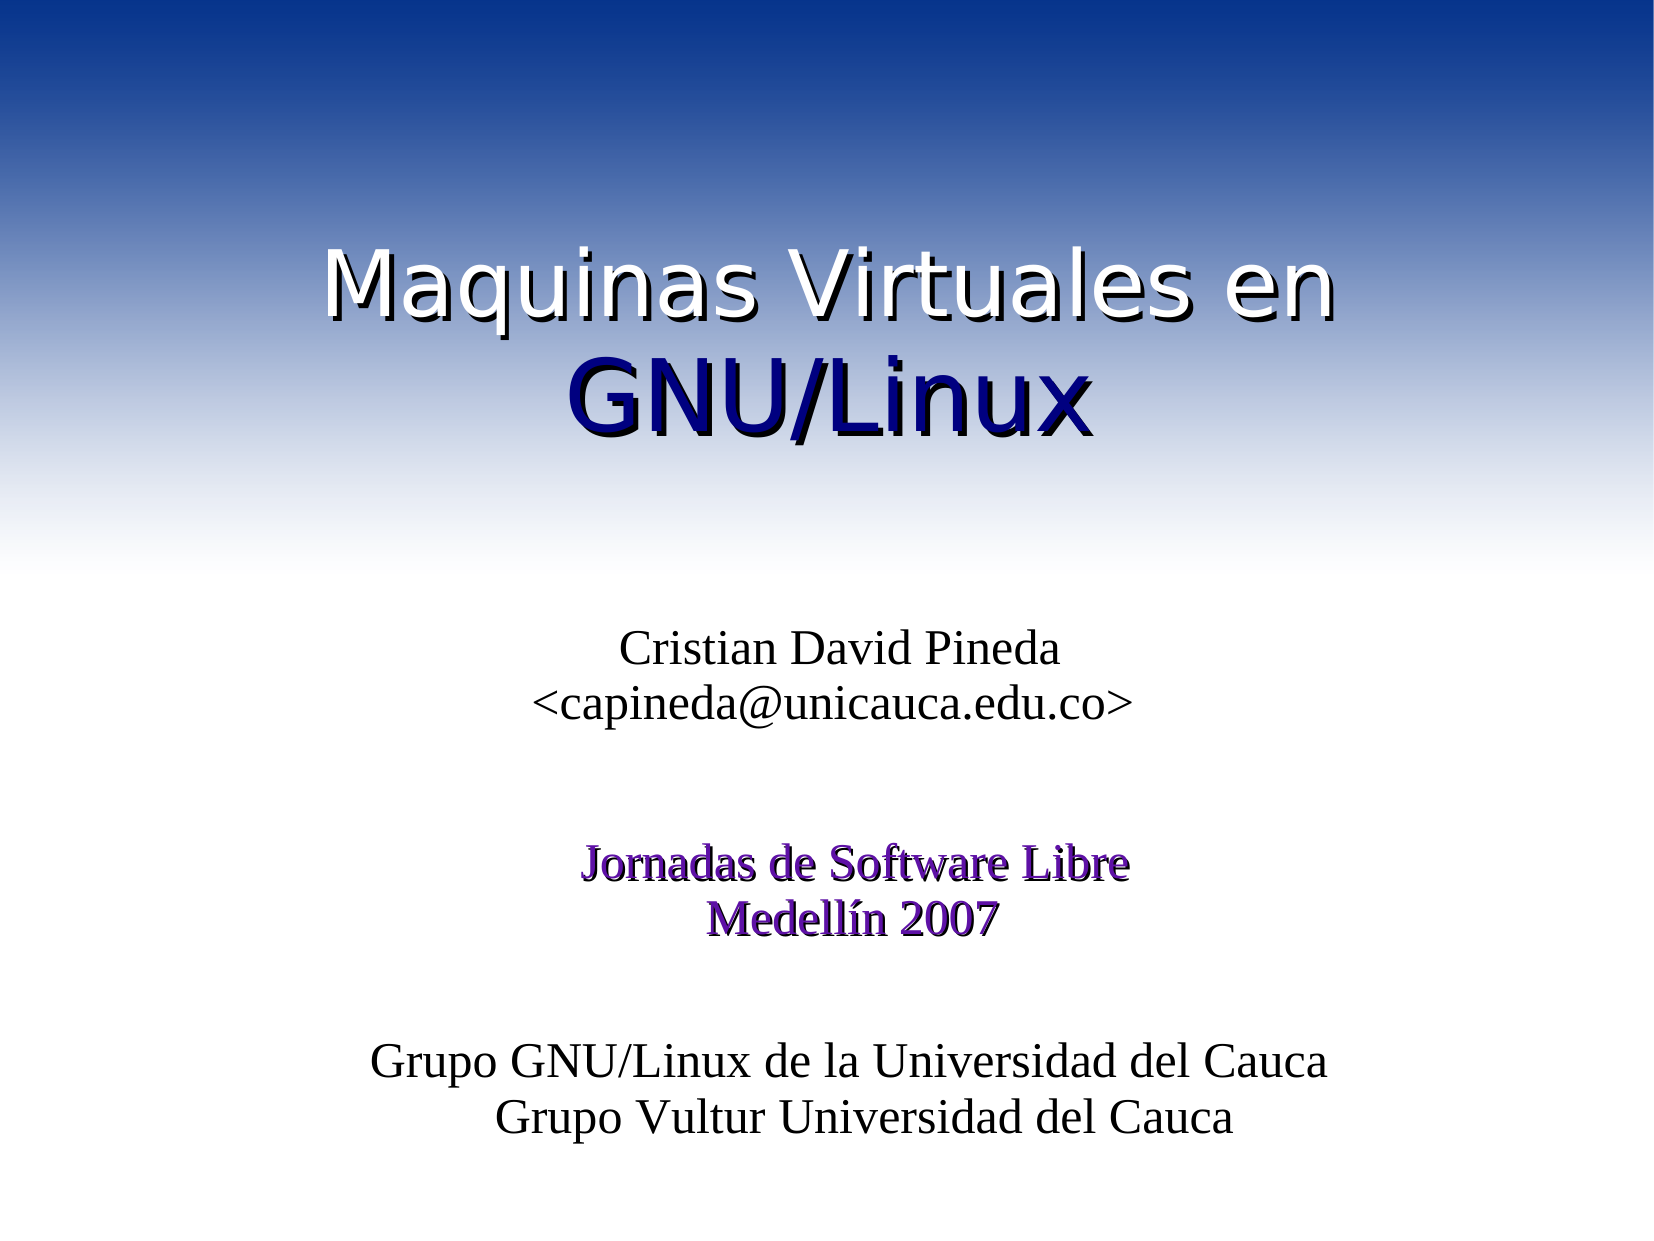

# Maquinas Virtuales en GNU/Linux
 Cristian David Pineda
<capineda@unicauca.edu.co>
 Jornadas de Software Libre
 Medellín 2007
Grupo GNU/Linux de la Universidad del Cauca
 Grupo Vultur Universidad del Cauca